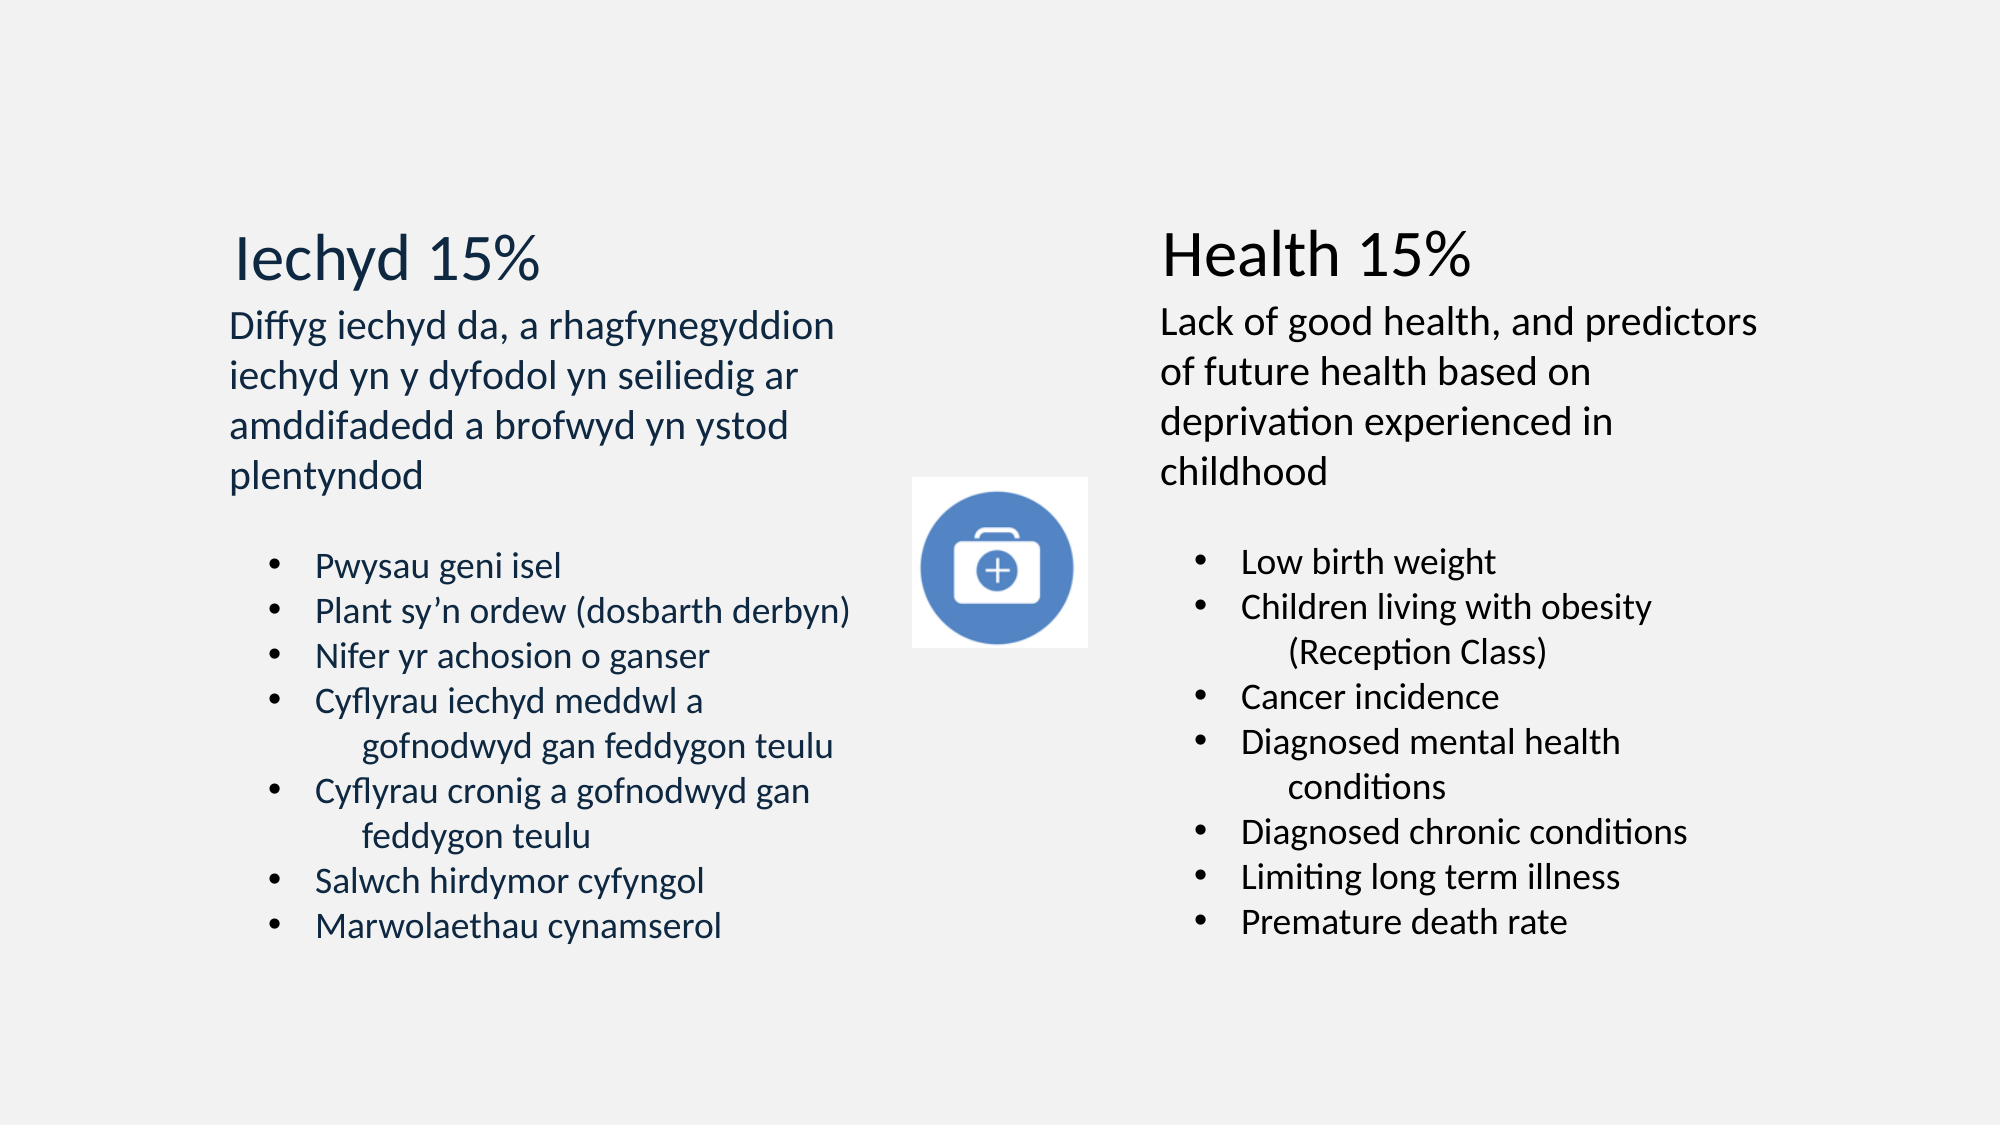

Health 15%
Iechyd 15%
Lack of good health, and predictors of future health based on deprivation experienced in childhood
Diffyg iechyd da, a rhagfynegyddion iechyd yn y dyfodol yn seiliedig ar amddifadedd a brofwyd yn ystod plentyndod
Low birth weight
Children living with obesity (Reception Class)
Cancer incidence
Diagnosed mental health conditions
Diagnosed chronic conditions
Limiting long term illness
Premature death rate
Pwysau geni isel
Plant sy’n ordew (dosbarth derbyn)
Nifer yr achosion o ganser
Cyflyrau iechyd meddwl a gofnodwyd gan feddygon teulu
Cyflyrau cronig a gofnodwyd gan feddygon teulu
Salwch hirdymor cyfyngol
Marwolaethau cynamserol